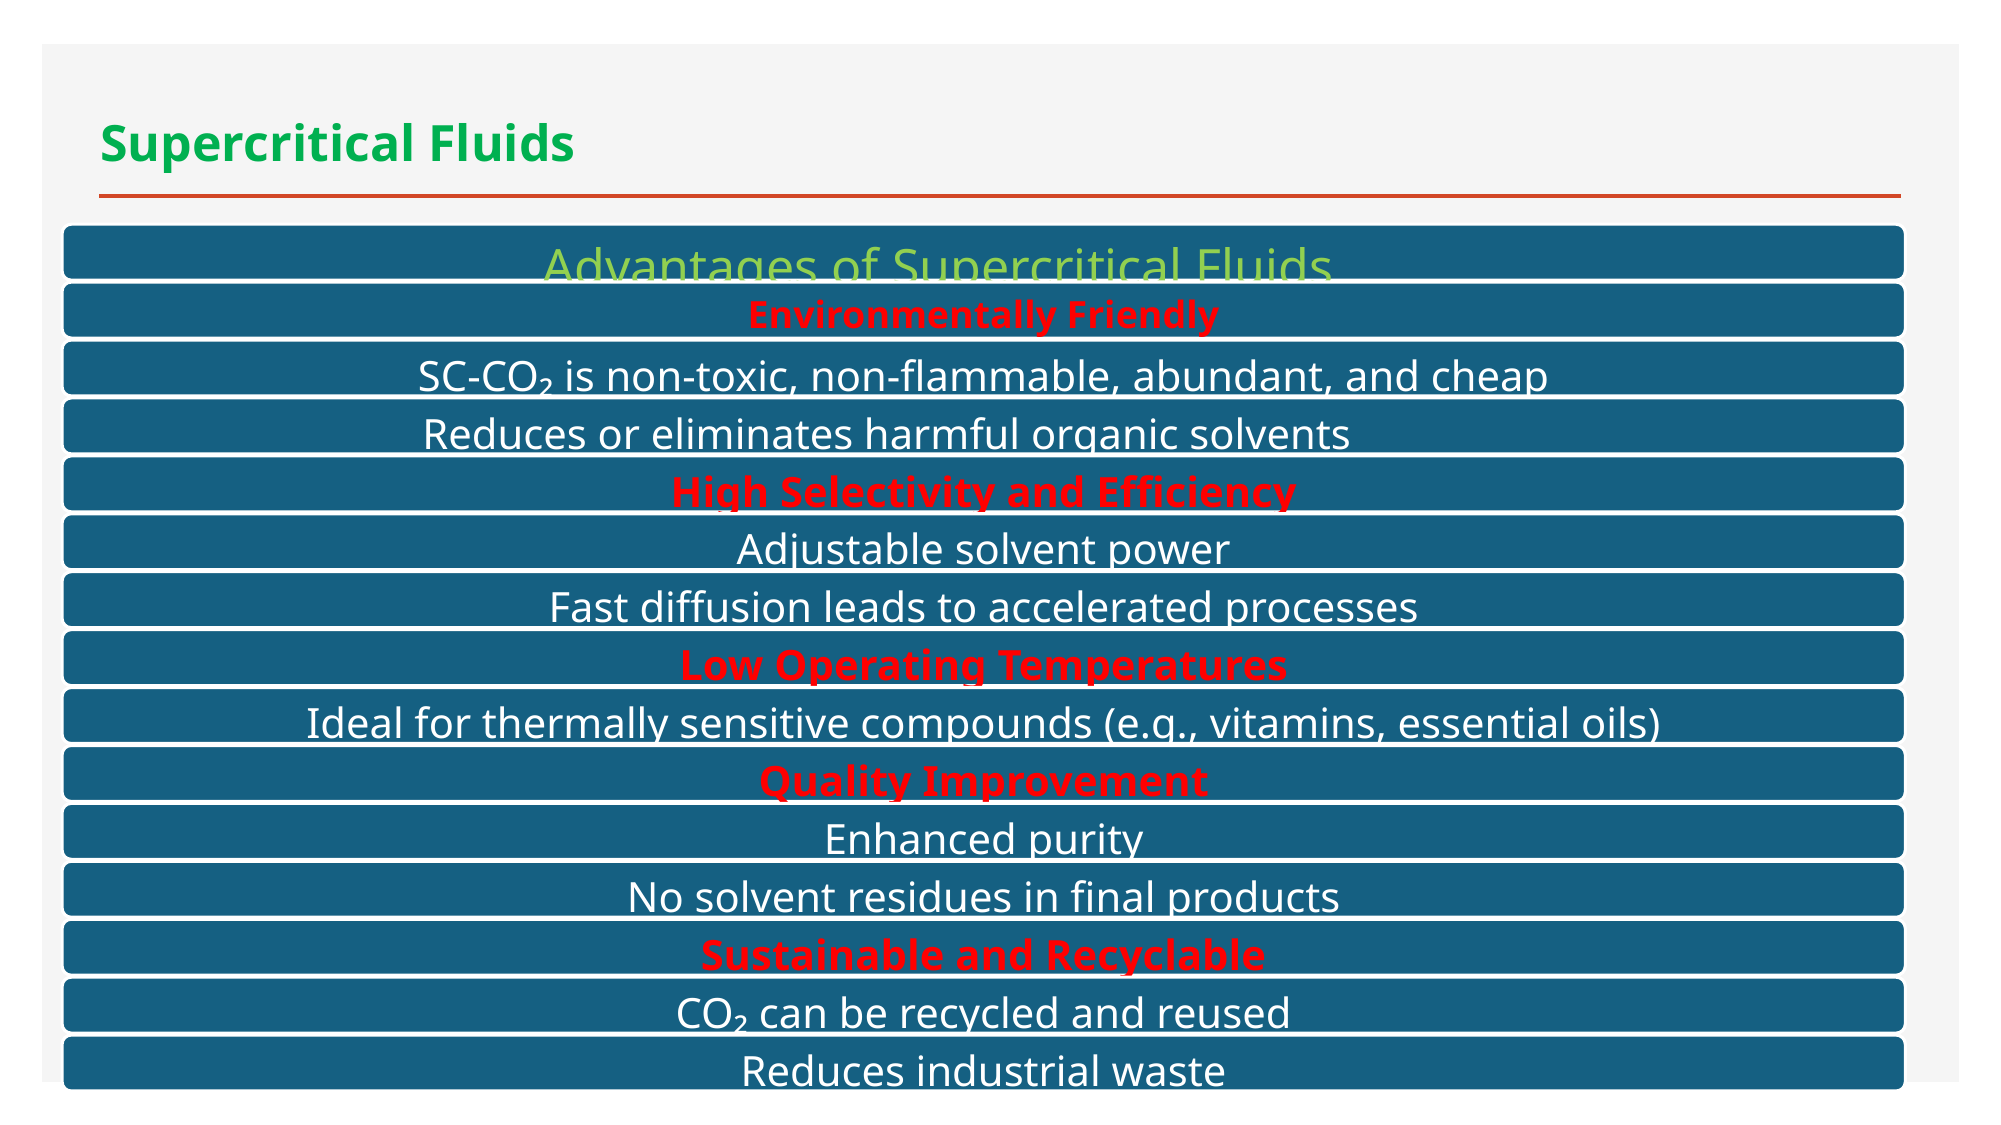

# Supercritical Fluids
Advantages of Supercritical Fluids
Environmentally Friendly
SC-CO₂ is non-toxic, non-flammable, abundant, and cheap
Reduces or eliminates harmful organic solvents
High Selectivity and Efficiency
Adjustable solvent power
Fast diffusion leads to accelerated processes
Low Operating Temperatures
Ideal for thermally sensitive compounds (e.g., vitamins, essential oils)
Quality Improvement
Enhanced purity
No solvent residues in final products
Sustainable and Recyclable
CO₂ can be recycled and reused
Reduces industrial waste